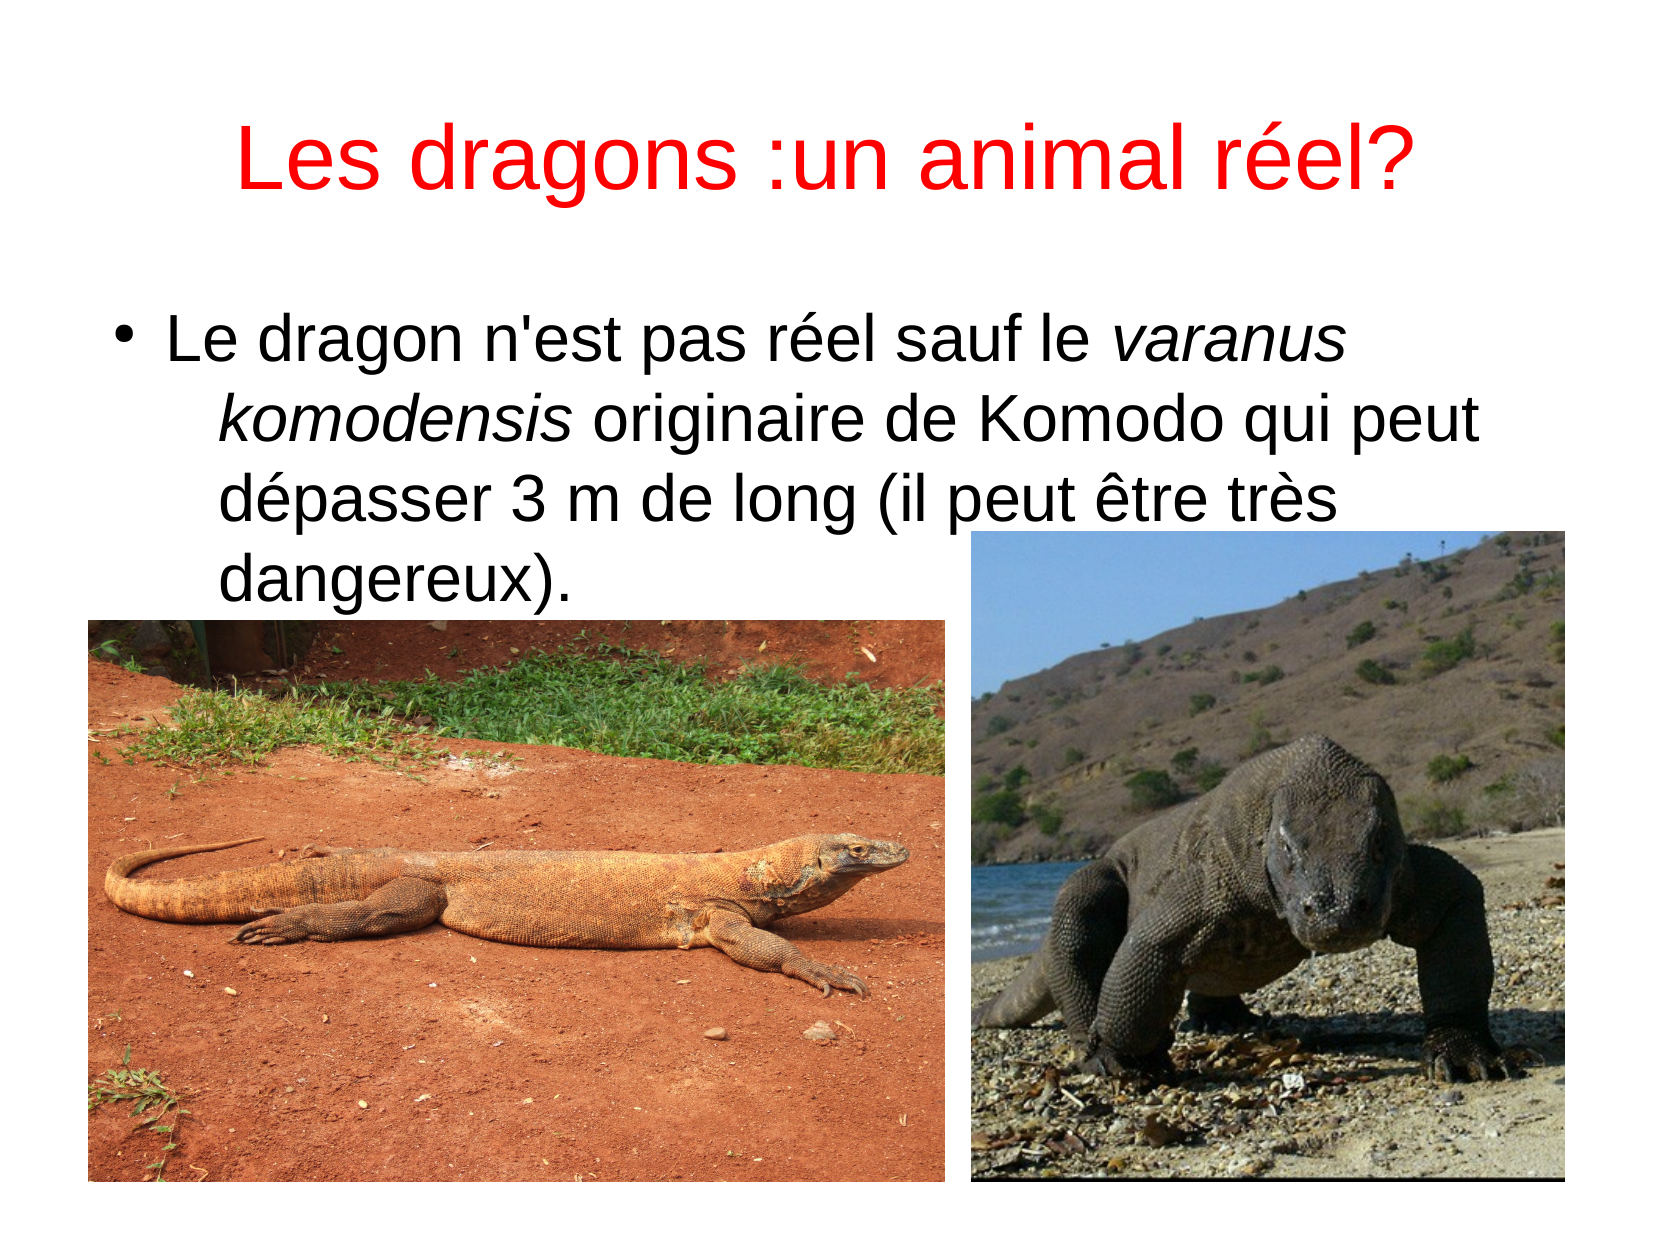

# Les dragons :un animal réel?
Le dragon n'est pas réel sauf le varanus komodensis originaire de Komodo qui peut dépasser 3 m de long (il peut être très dangereux).